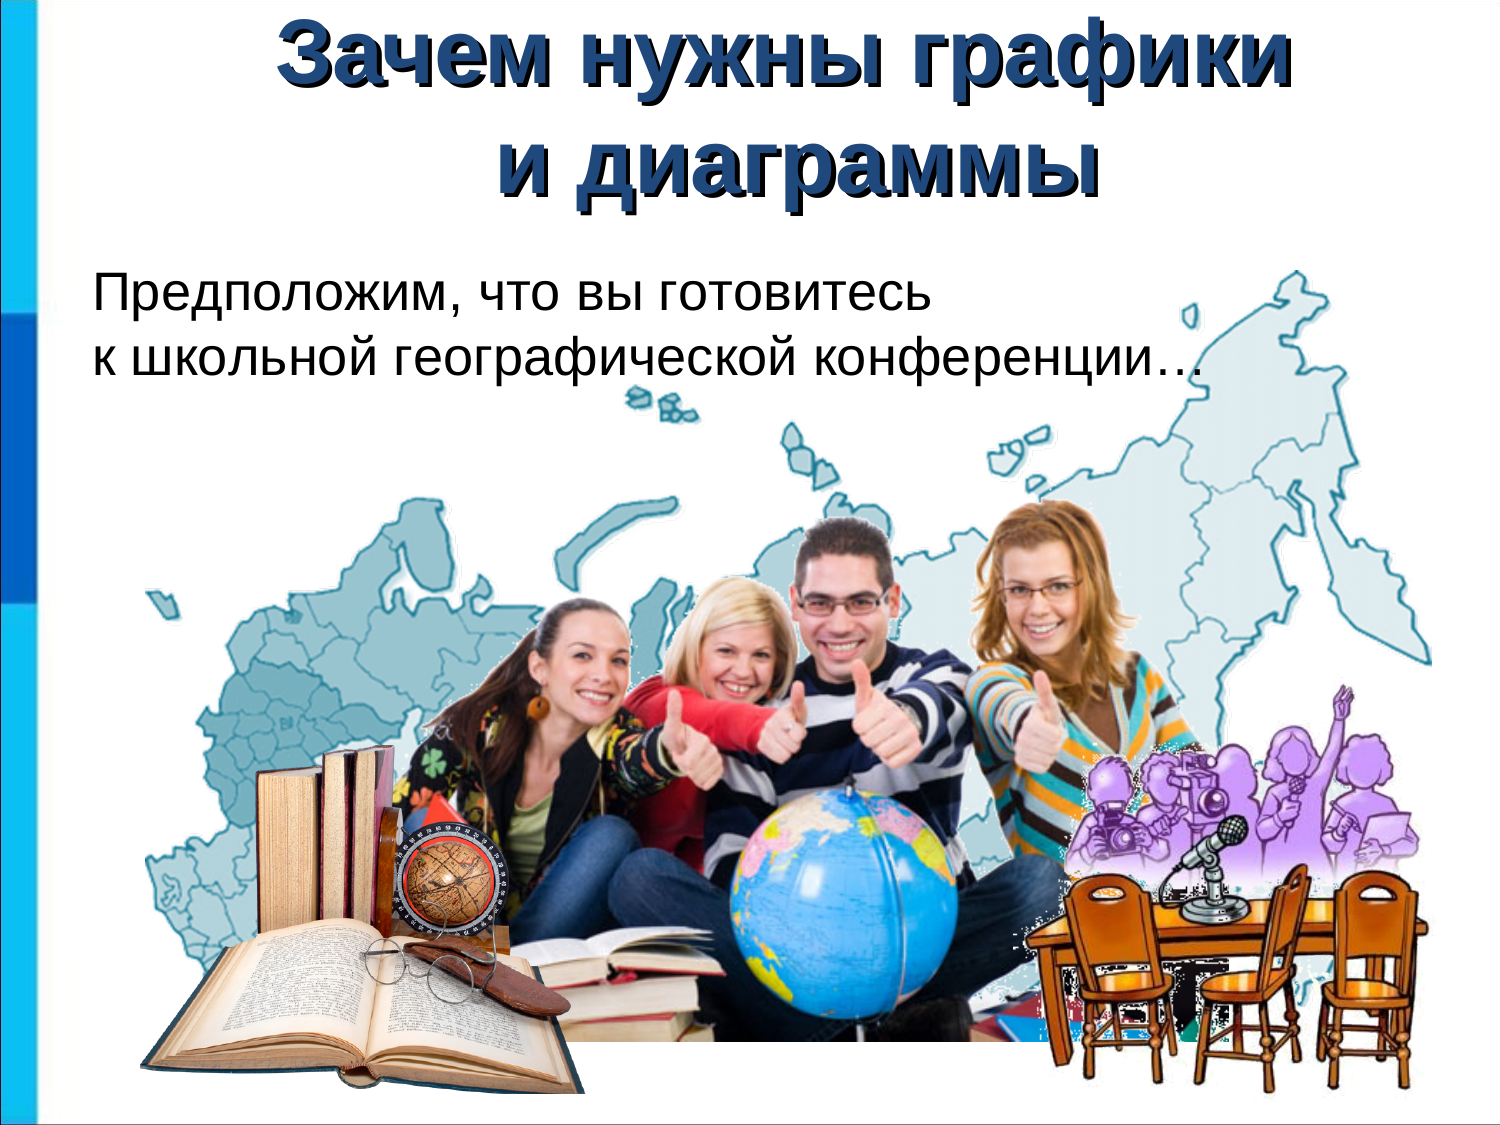

# Зачем нужны графики и диаграммы
Предположим, что вы готовитесь
к школьной географической конференции…